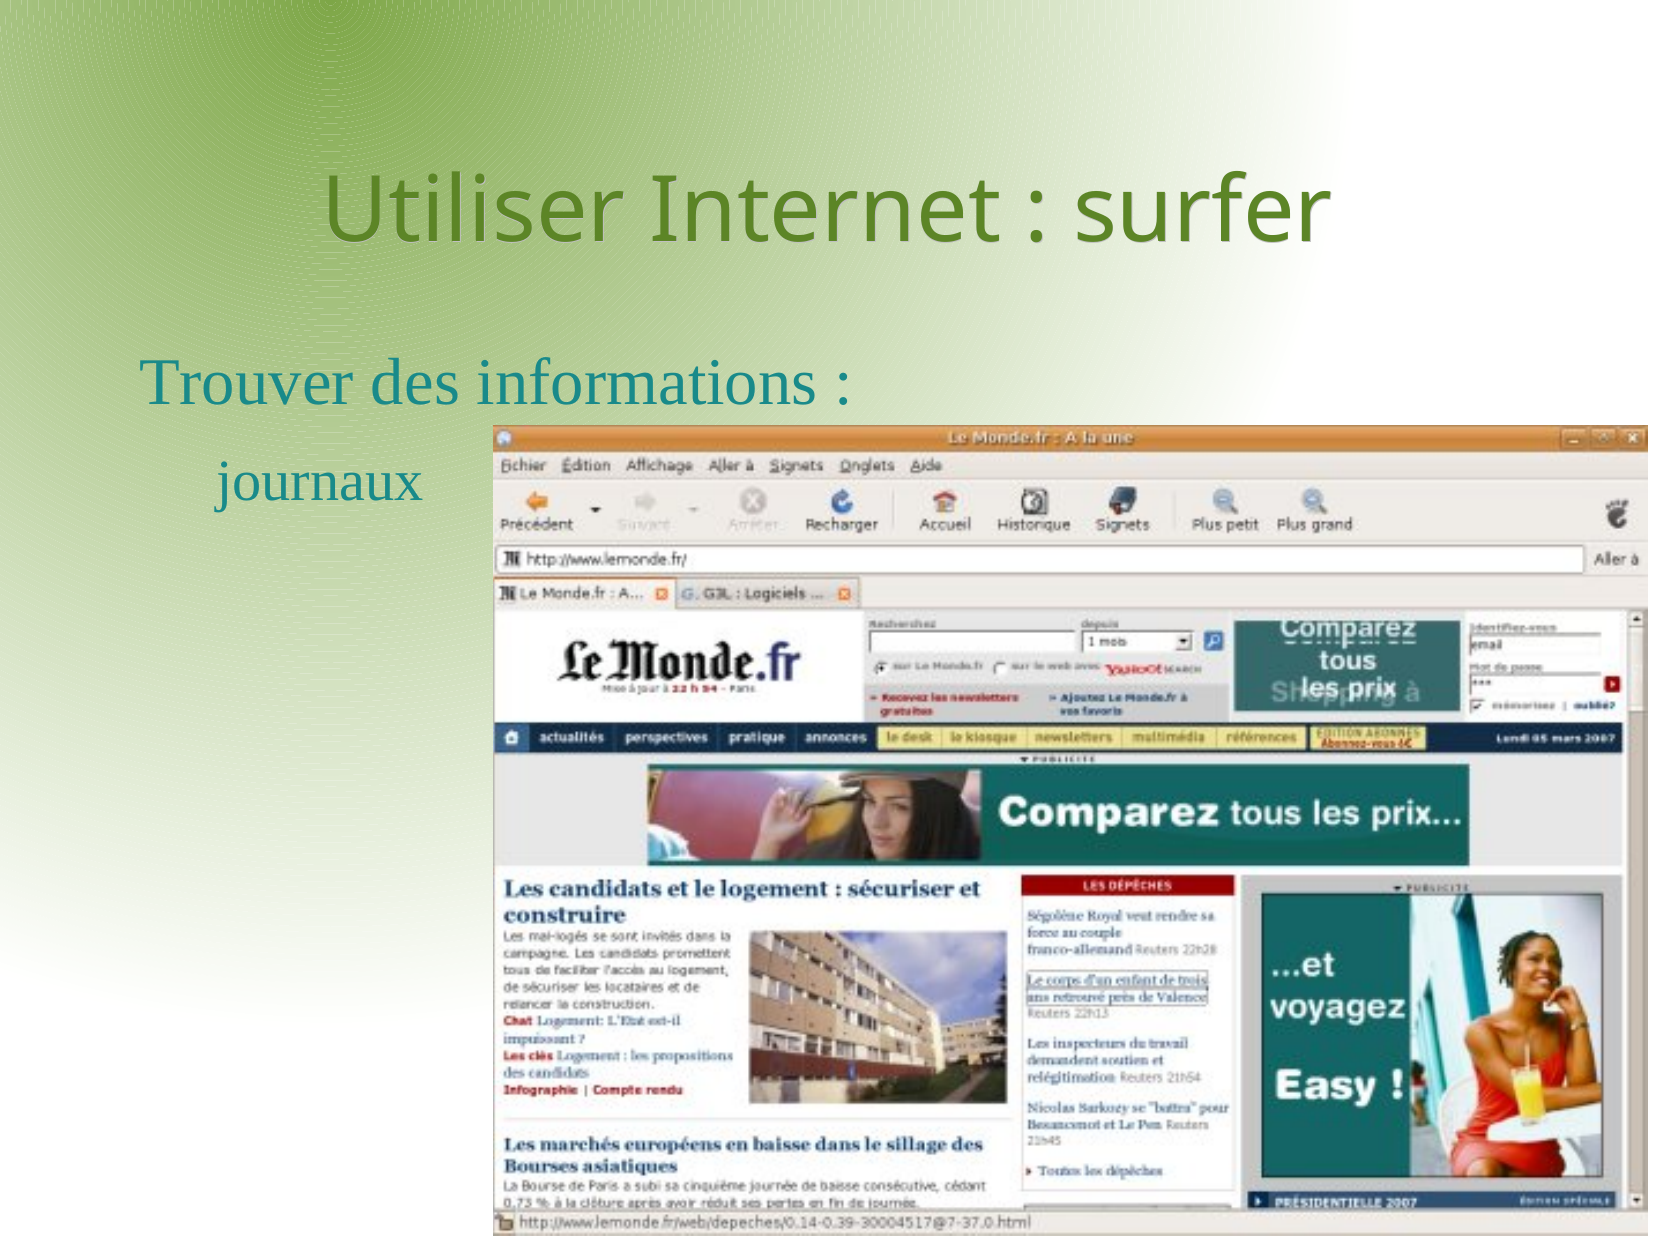

# Utiliser Internet : surfer
Trouver des informations :
journaux